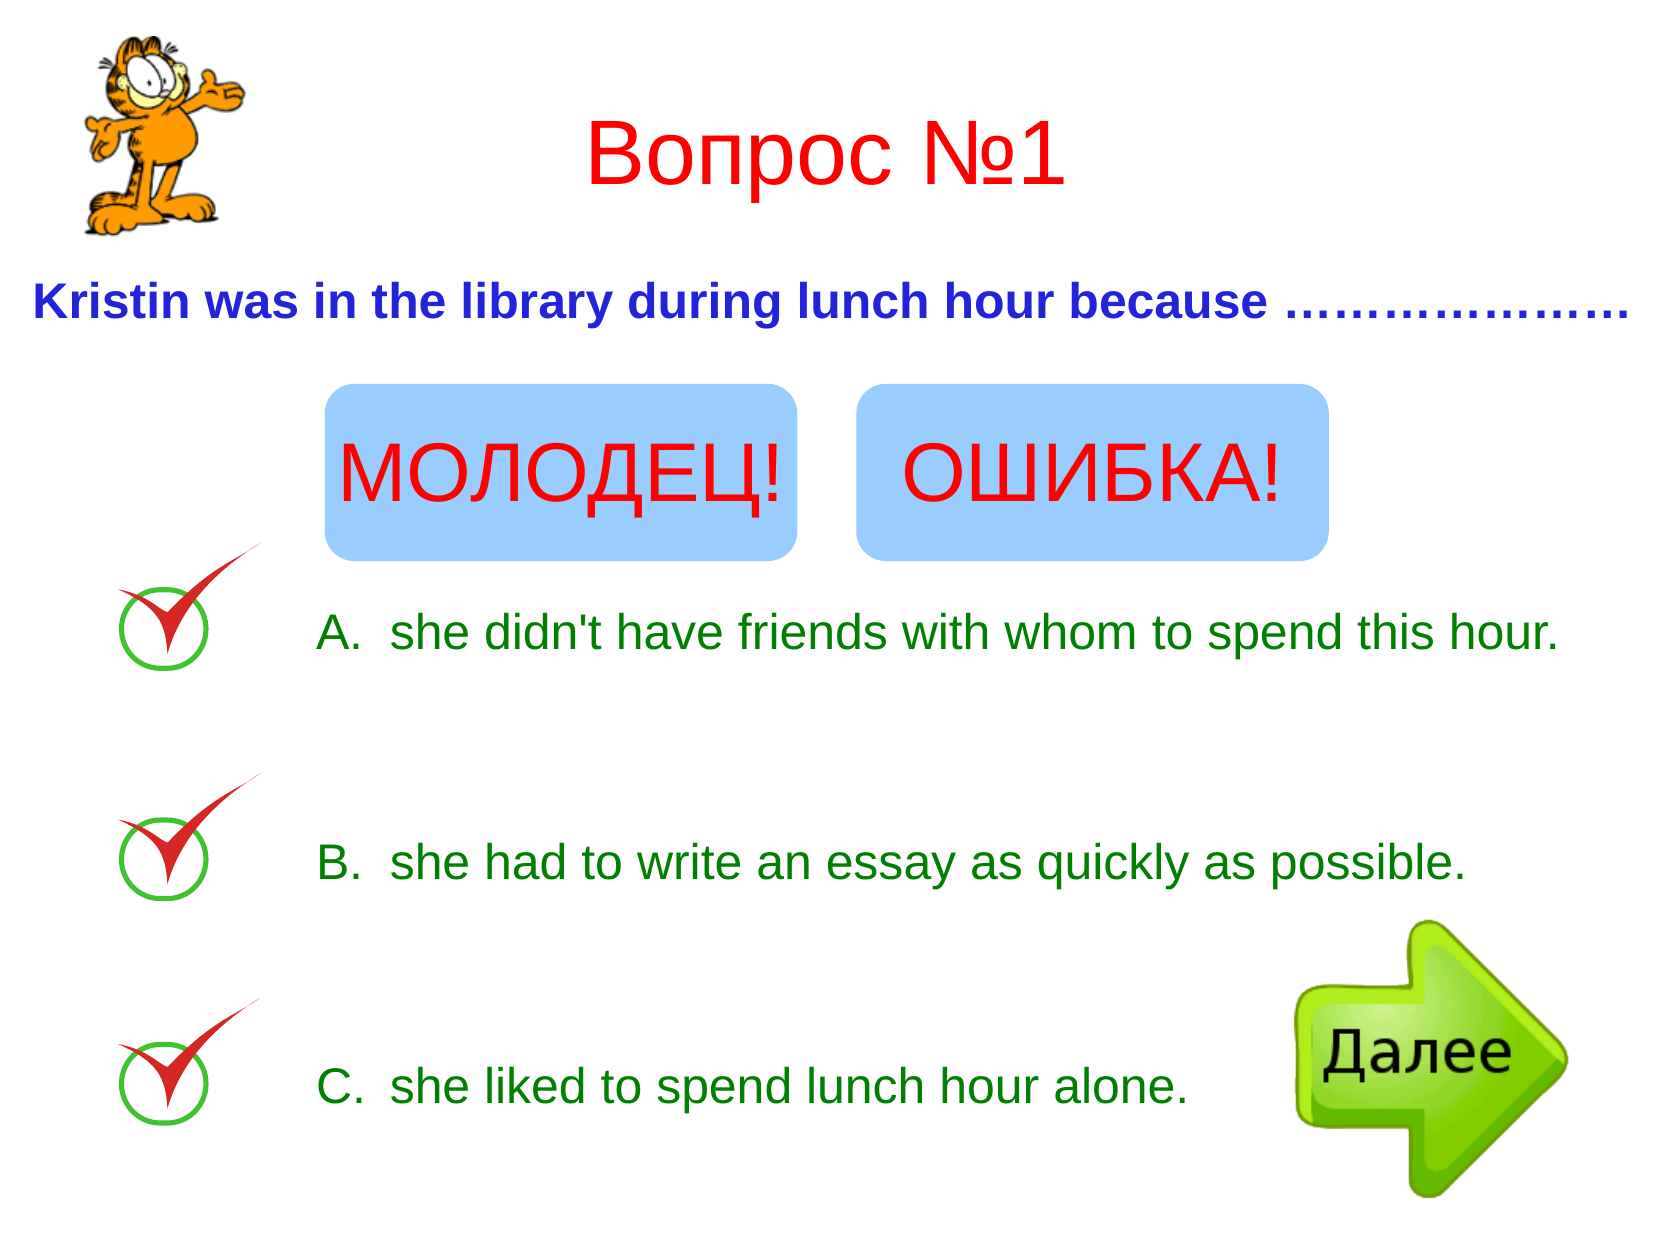

# Вопрос №1
Kristin was in the library during lunch hour because …………………
МОЛОДЕЦ!
ОШИБКА!
A.	she didn't have friends with whom to spend this hour.
B.	she had to write an essay as quickly as possible.
C.	she liked to spend lunch hour alone.